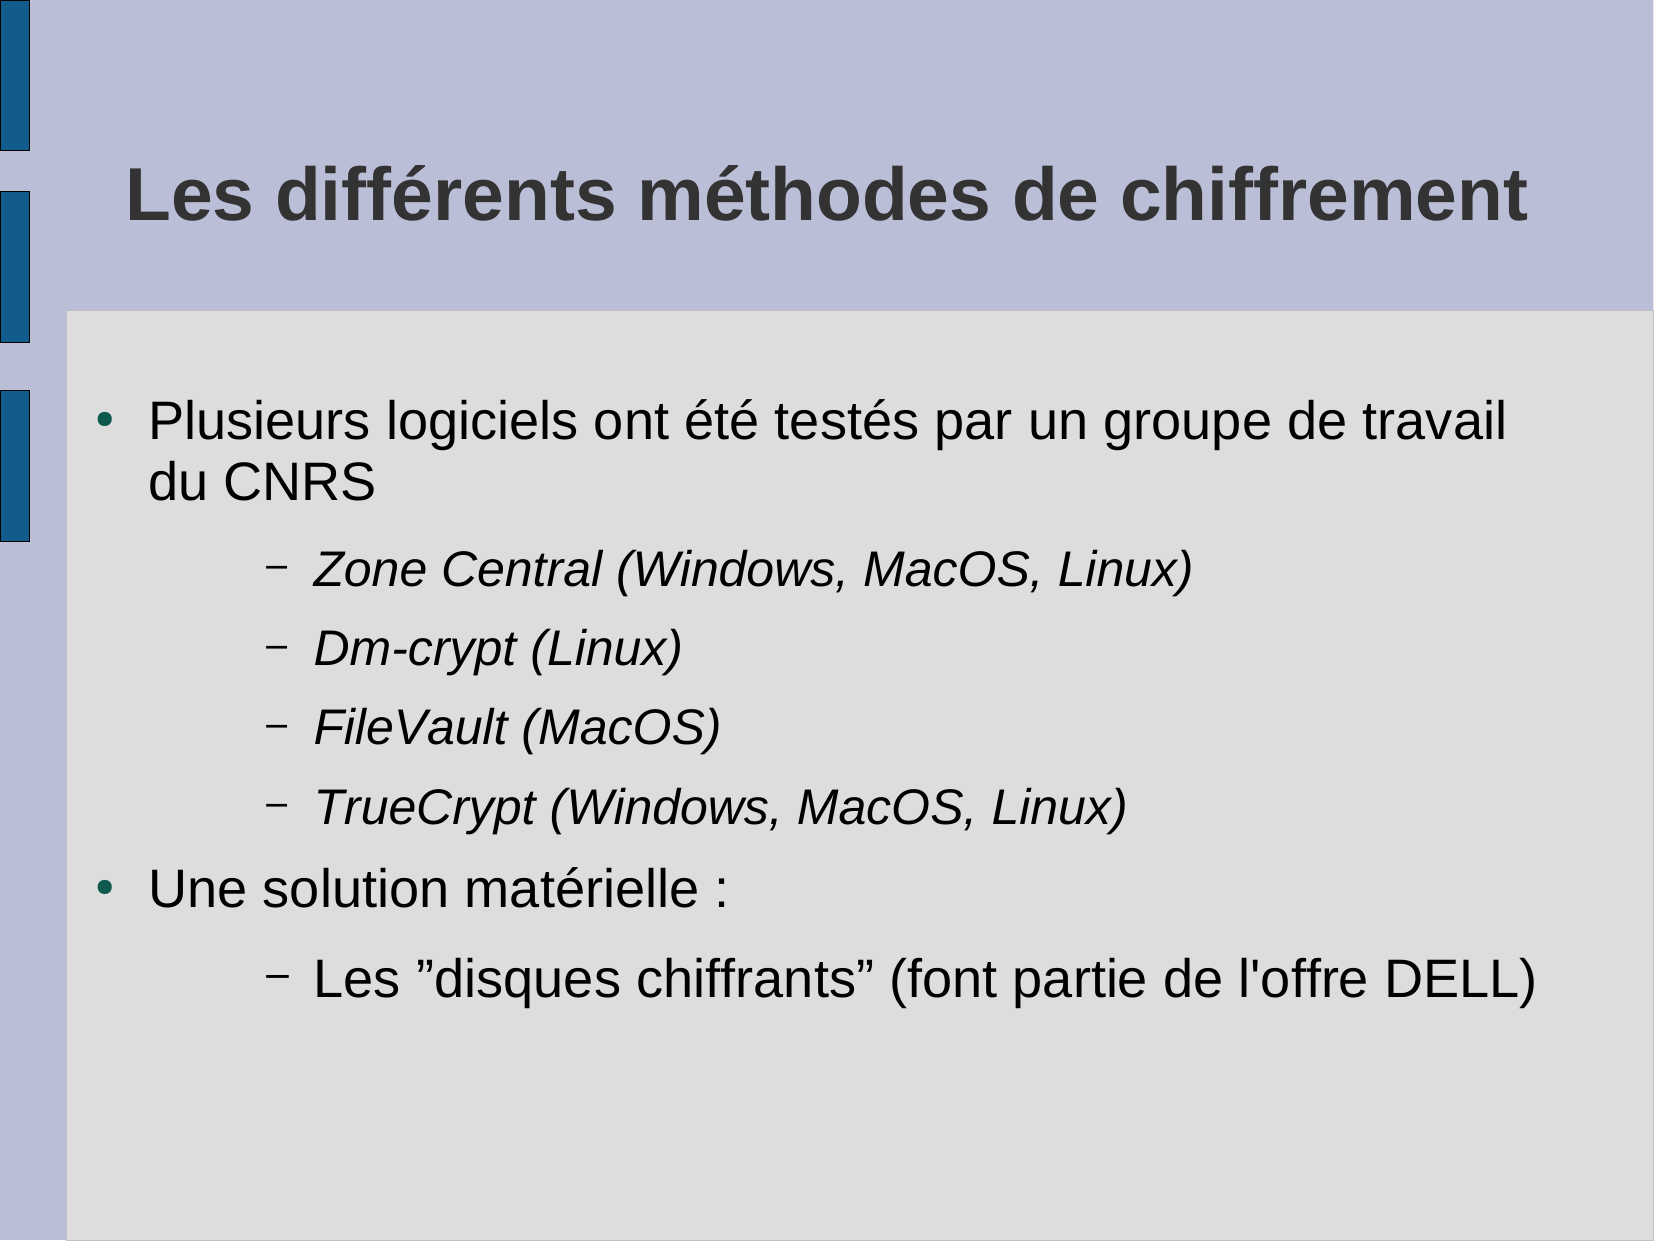

# Les différents méthodes de chiffrement
Plusieurs logiciels ont été testés par un groupe de travail du CNRS
Zone Central (Windows, MacOS, Linux)
Dm-crypt (Linux)
FileVault (MacOS)
TrueCrypt (Windows, MacOS, Linux)
Une solution matérielle :
Les ”disques chiffrants” (font partie de l'offre DELL)